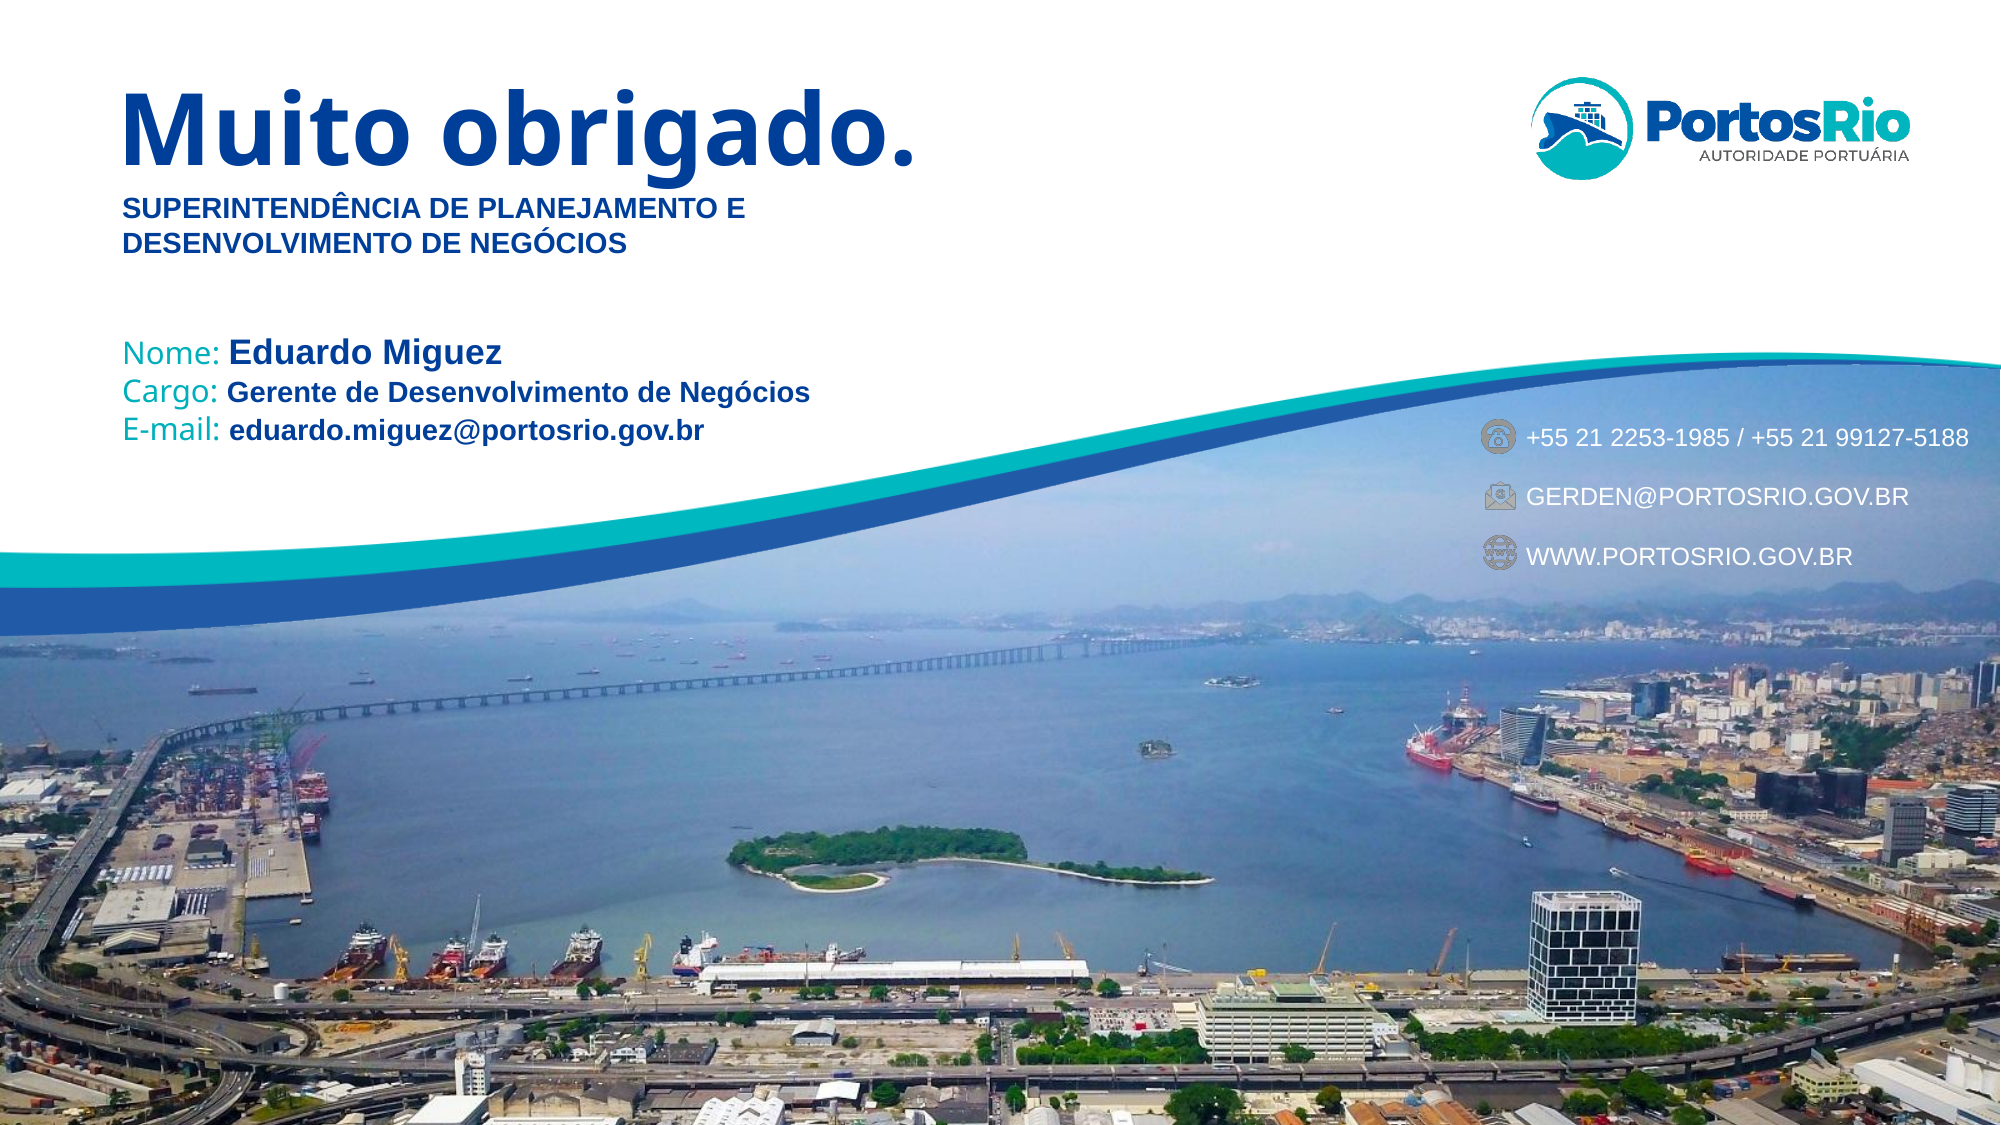

Muito obrigado.
SUPERINTENDÊNCIA DE PLANEJAMENTO E DESENVOLVIMENTO DE NEGÓCIOS
Negóc
Nome: Eduardo Miguez
Cargo: Gerente de Desenvolvimento de Negócios
E-mail: eduardo.miguez@portosrio.gov.br
+55 21 2253-1985 / +55 21 99127-5188
GERDEN@PORTOSRIO.GOV.BR
WWW.PORTOSRIO.GOV.BR